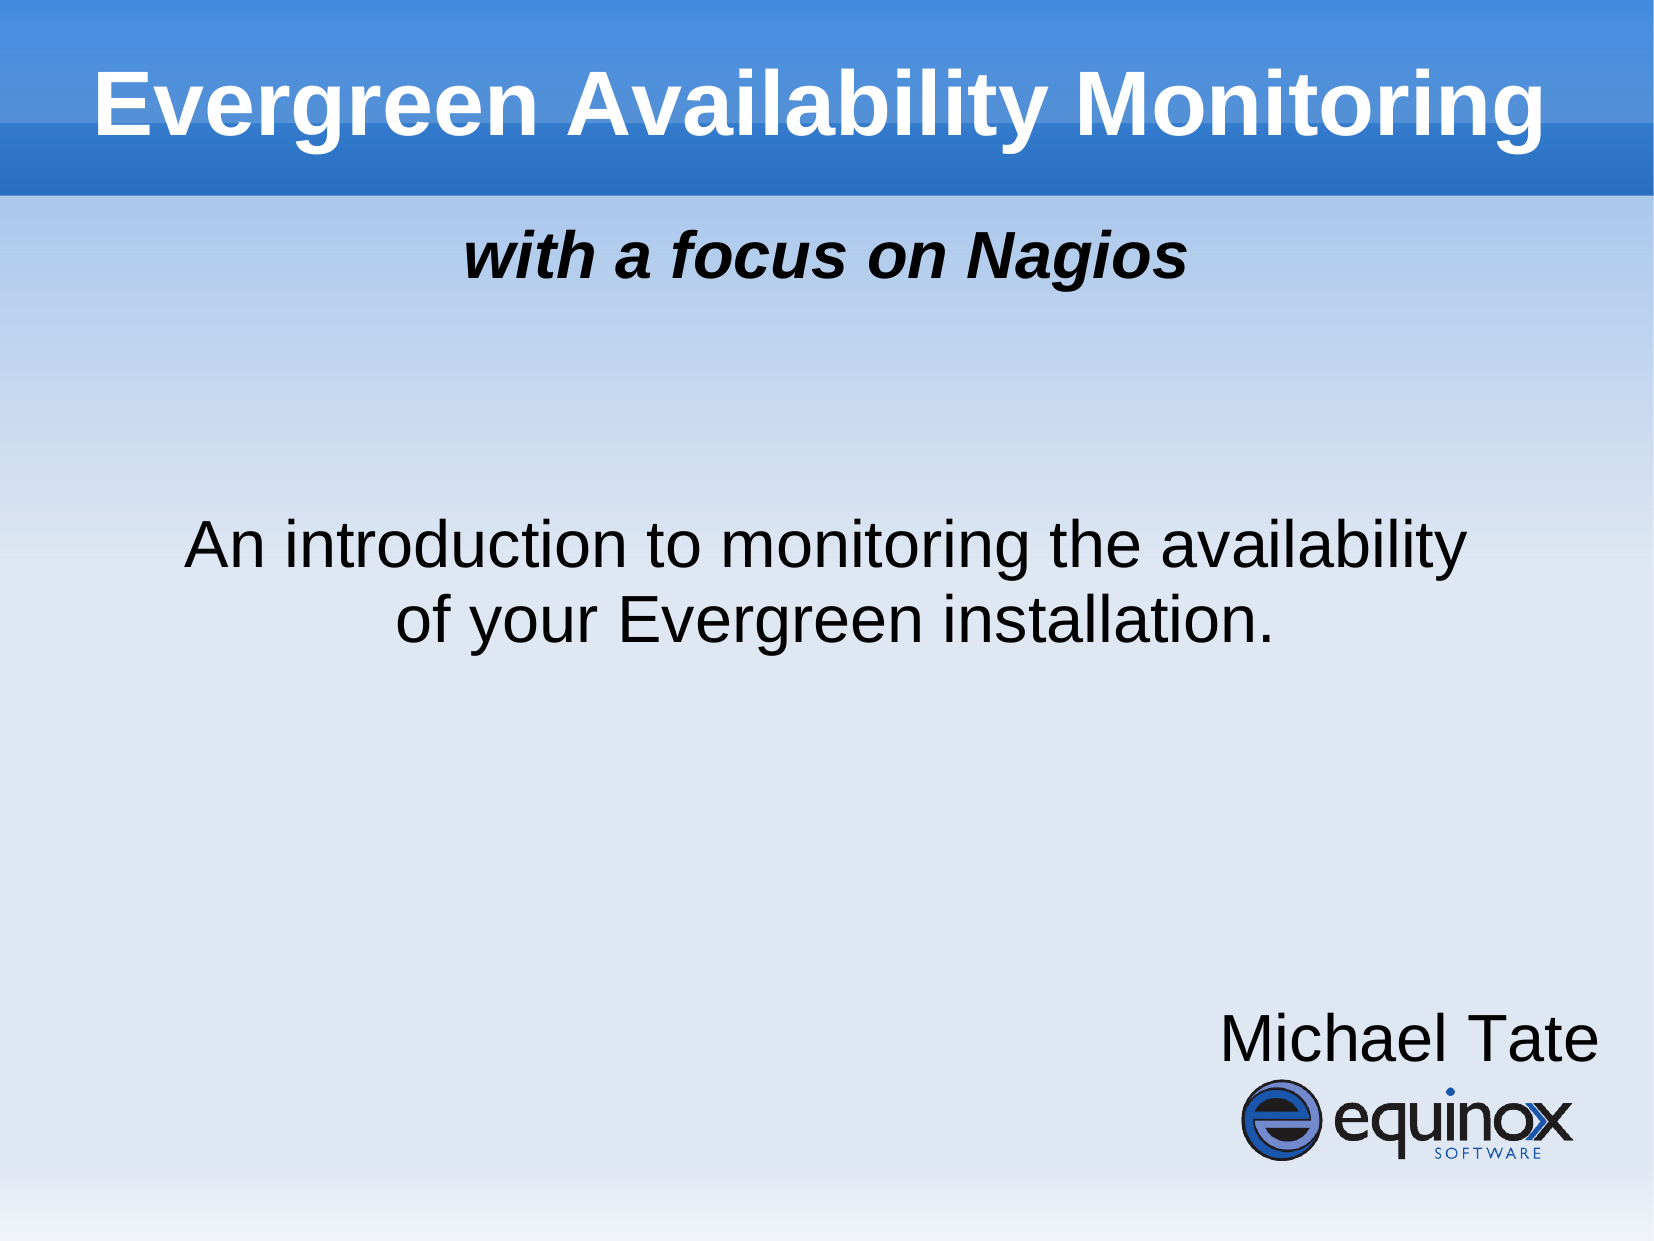

# Evergreen Availability Monitoring
with a focus on Nagios
An introduction to monitoring the availability
 of your Evergreen installation.
Michael Tate